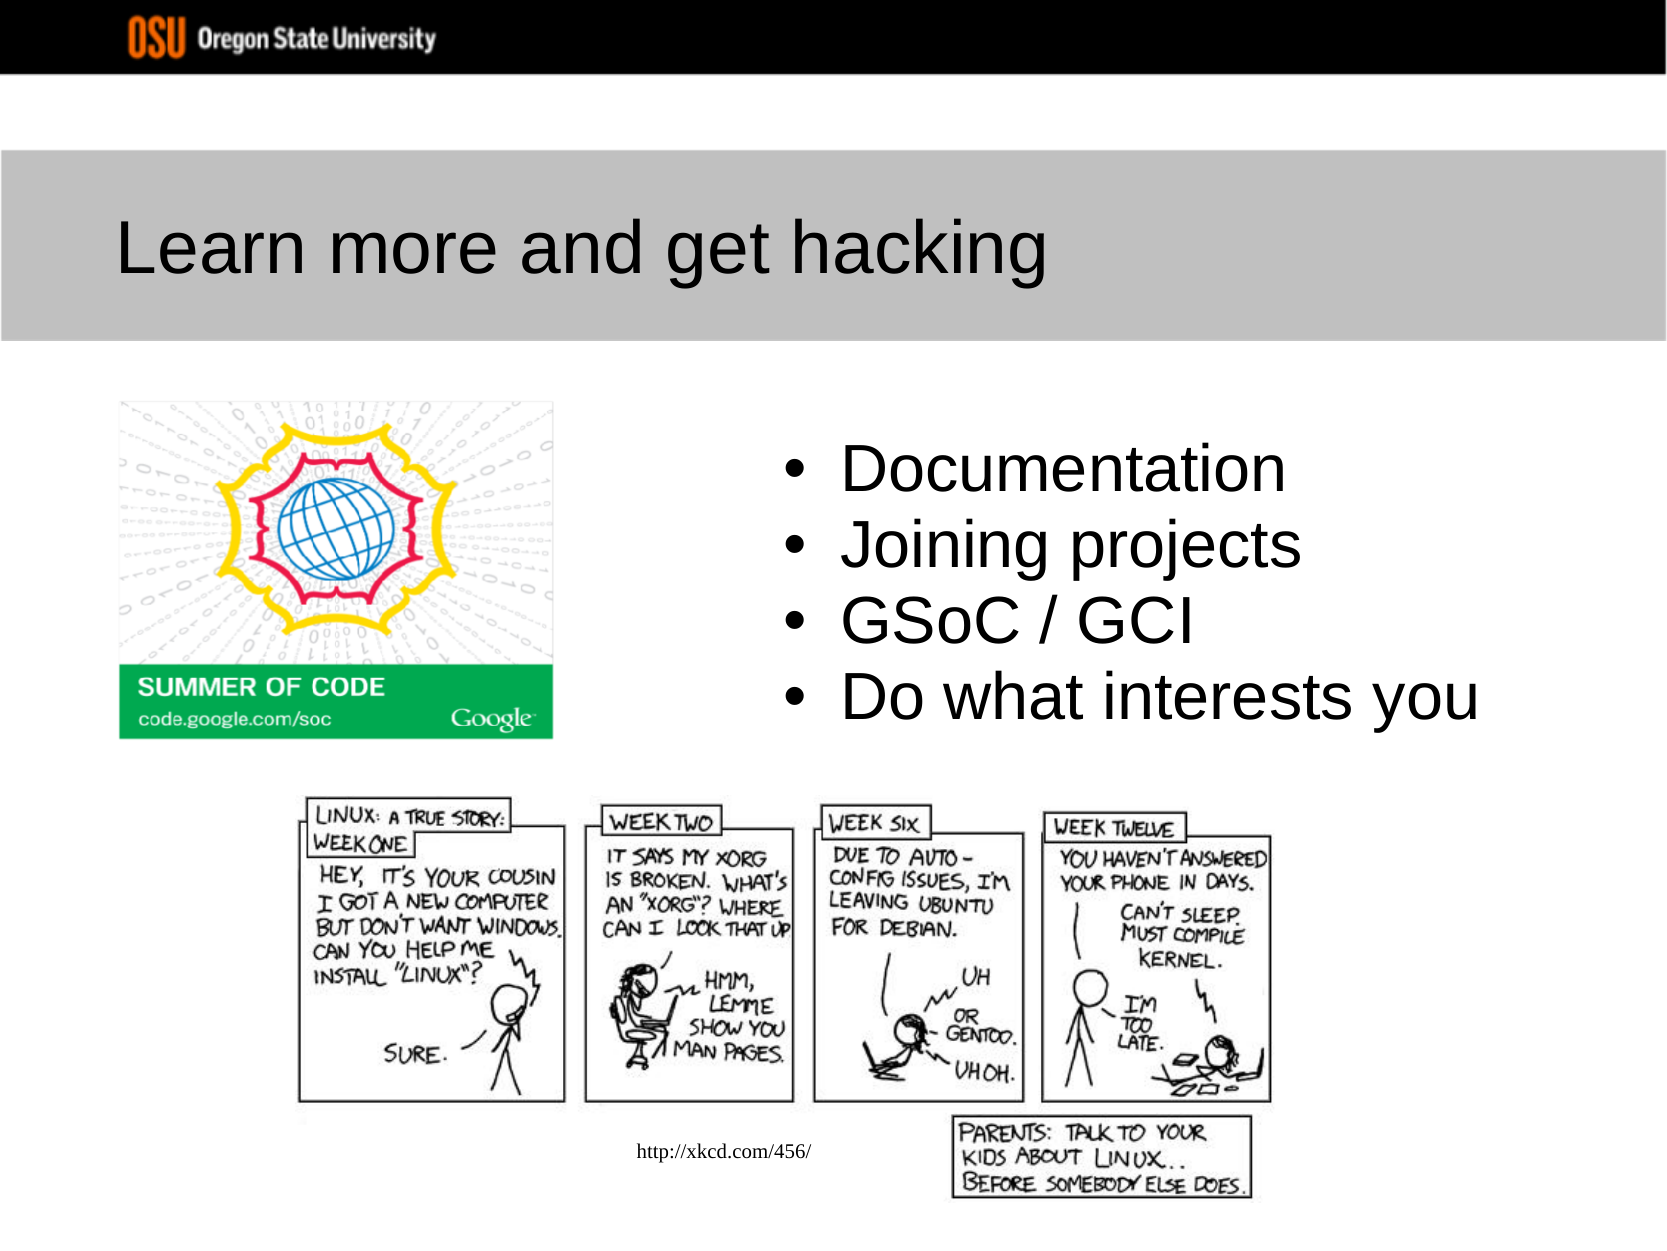

# Learn more and get hacking
Documentation
Joining projects
GSoC / GCI
Do what interests you
http://xkcd.com/456/